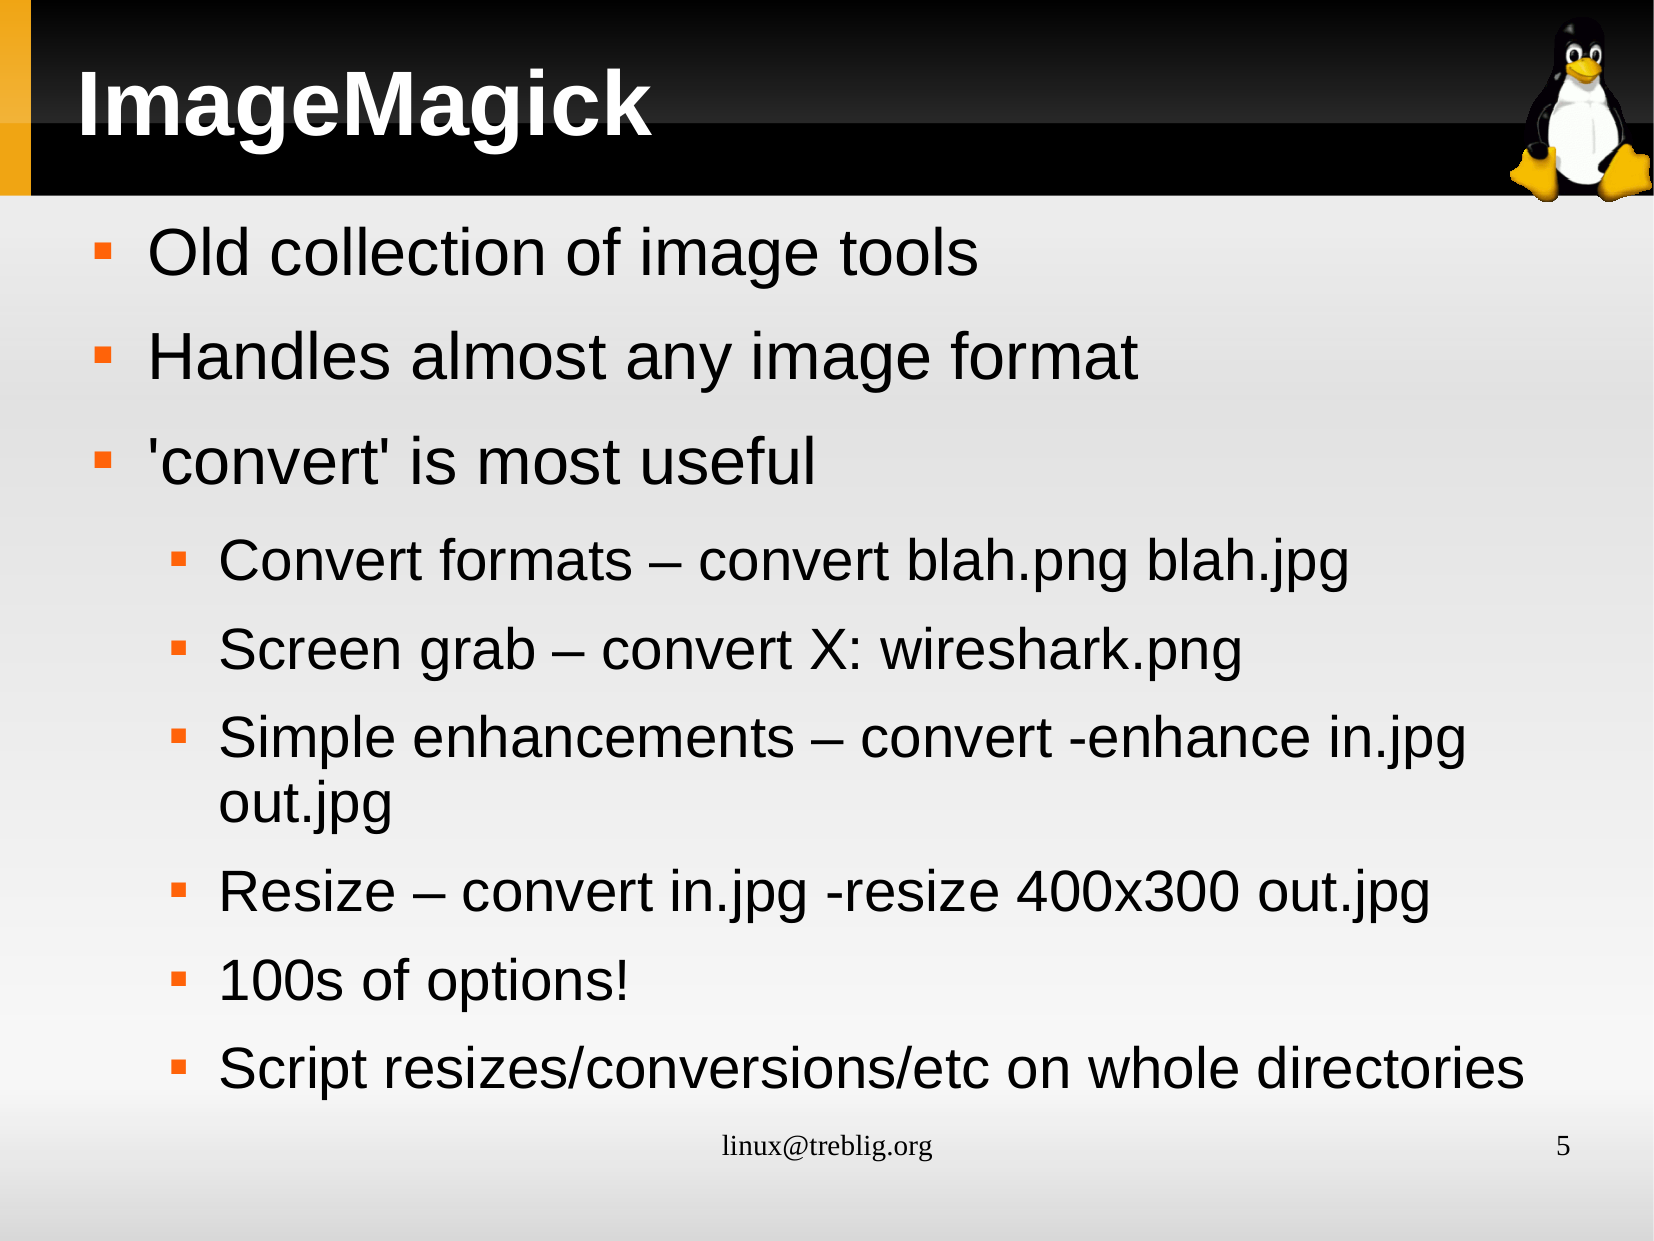

# ImageMagick
Old collection of image tools
Handles almost any image format
'convert' is most useful
Convert formats – convert blah.png blah.jpg
Screen grab – convert X: wireshark.png
Simple enhancements – convert -enhance in.jpg out.jpg
Resize – convert in.jpg -resize 400x300 out.jpg
100s of options!
Script resizes/conversions/etc on whole directories
linux@treblig.org
5